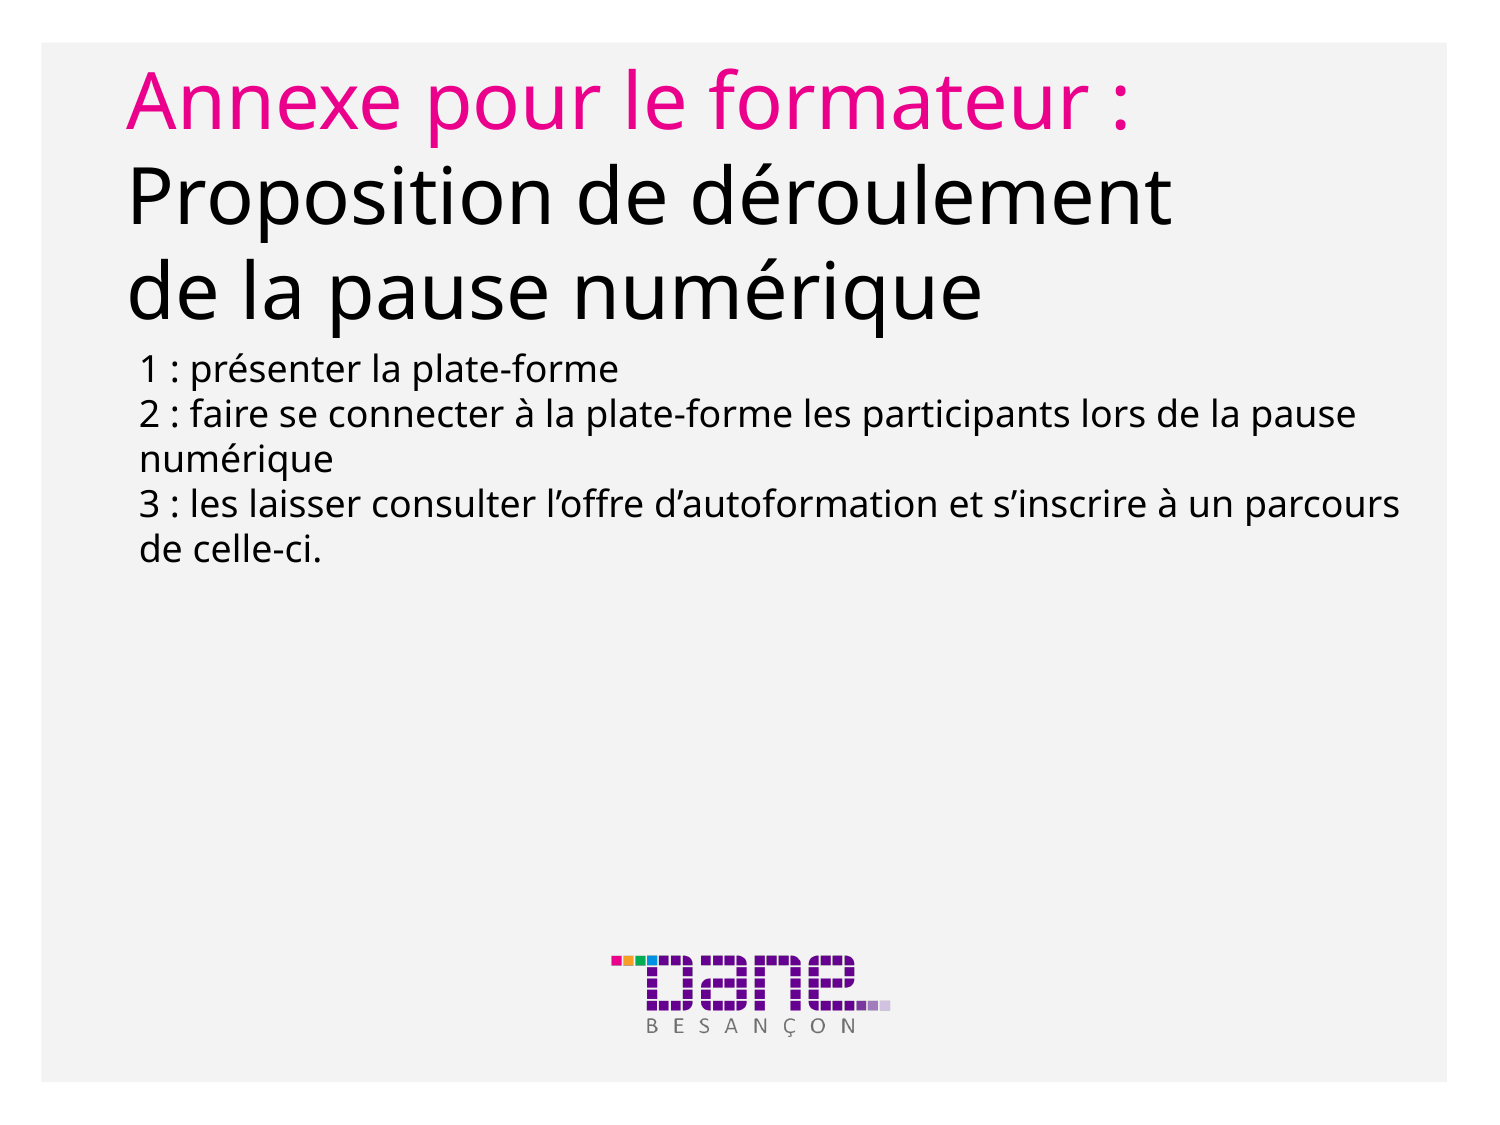

Annexe pour le formateur :
Proposition de déroulement de la pause numérique
1 : présenter la plate-forme
2 : faire se connecter à la plate-forme les participants lors de la pause numérique
3 : les laisser consulter l’offre d’autoformation et s’inscrire à un parcours de celle-ci.